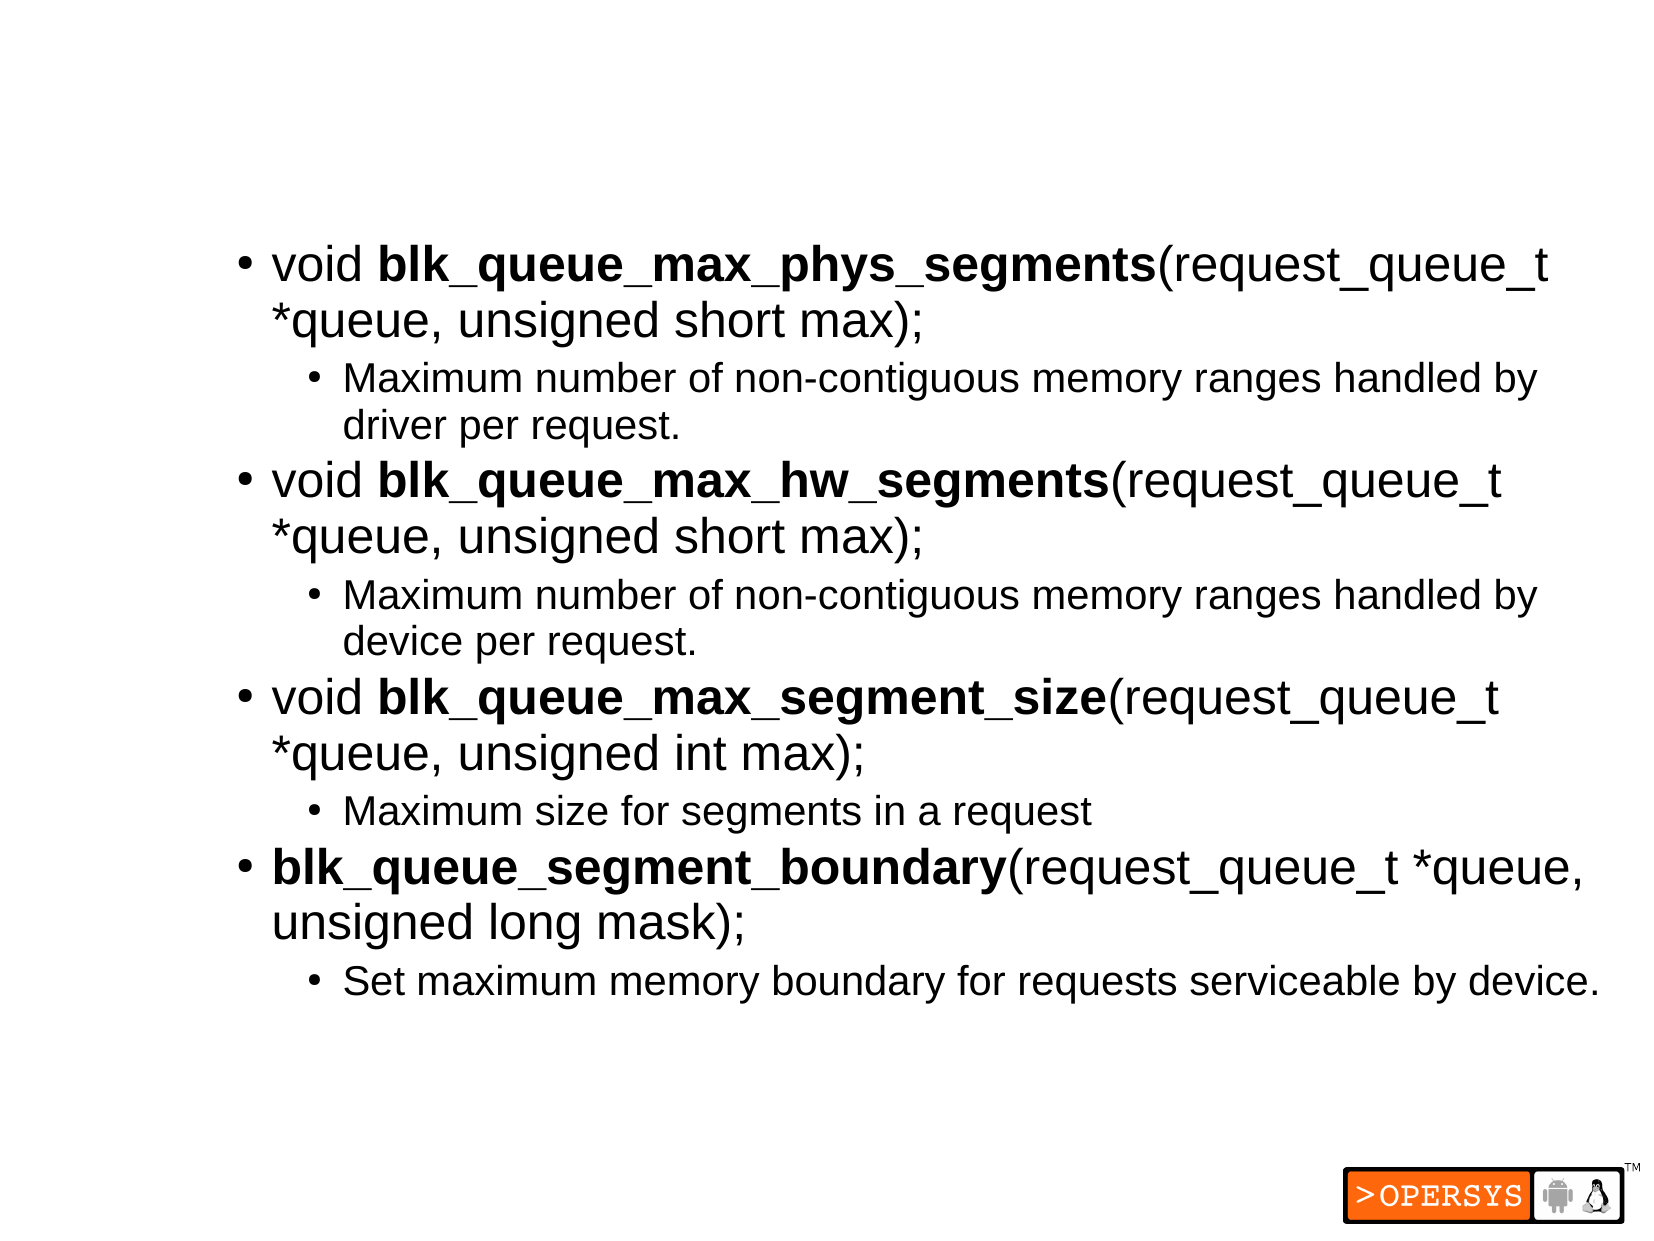

# void blk_queue_max_phys_segments(request_queue_t *queue, unsigned short max);
Maximum number of non-contiguous memory ranges handled by driver per request.
void blk_queue_max_hw_segments(request_queue_t *queue, unsigned short max);
Maximum number of non-contiguous memory ranges handled by device per request.
void blk_queue_max_segment_size(request_queue_t *queue, unsigned int max);
Maximum size for segments in a request
blk_queue_segment_boundary(request_queue_t *queue, unsigned long mask);
Set maximum memory boundary for requests serviceable by device.